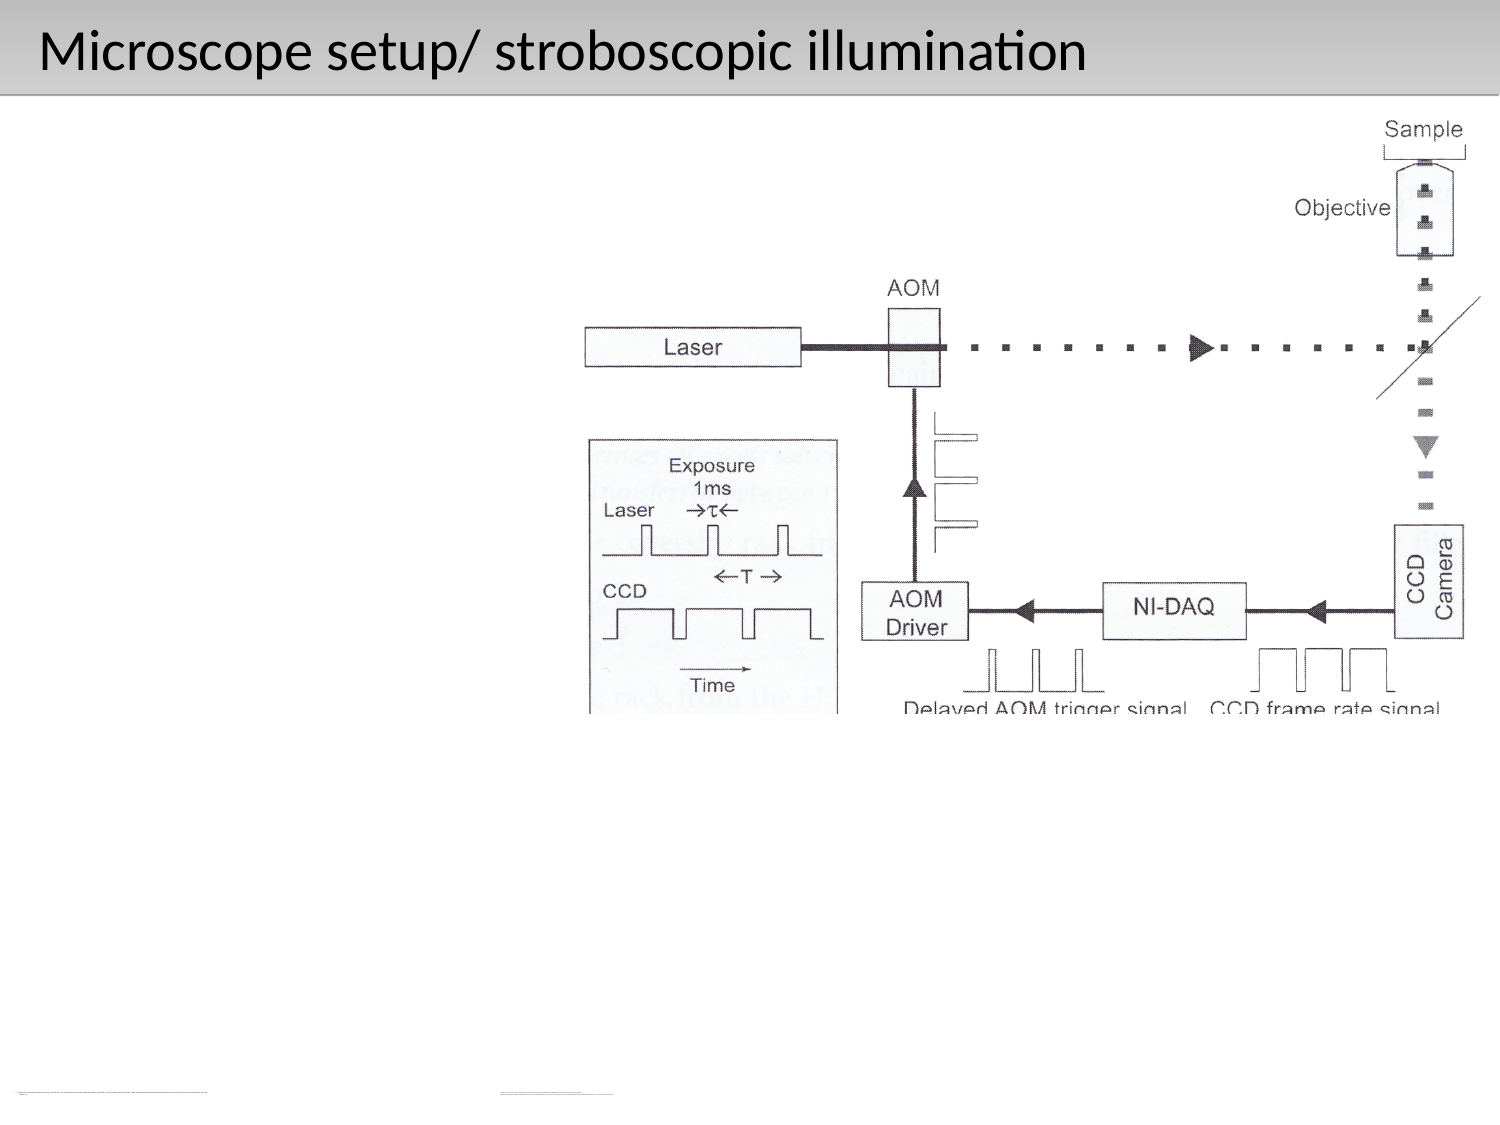

# Microscope setup/ stroboscopic illumination
To create short laser exposure for stroboscopic illumination, an acousto-optical modulator (40MHz,LiCONix) was placed in the laser beam path as a shutter. A high-speed EMCCD camera (Cascade 512B, Photometrics) was used to achieve fast frame rates up to 100 frames/sec.
The acousto-optical modulator is synchronized with the CCD frame rate through a Labview based delay generator. At each frame the CCD controller triggers the
Labview program, which then generates a delayed pulse with controllable delay time and pulse duration. The pulse train is fed into the AOM driver. In this way we created pulsed excitation that is synchronized with the camera